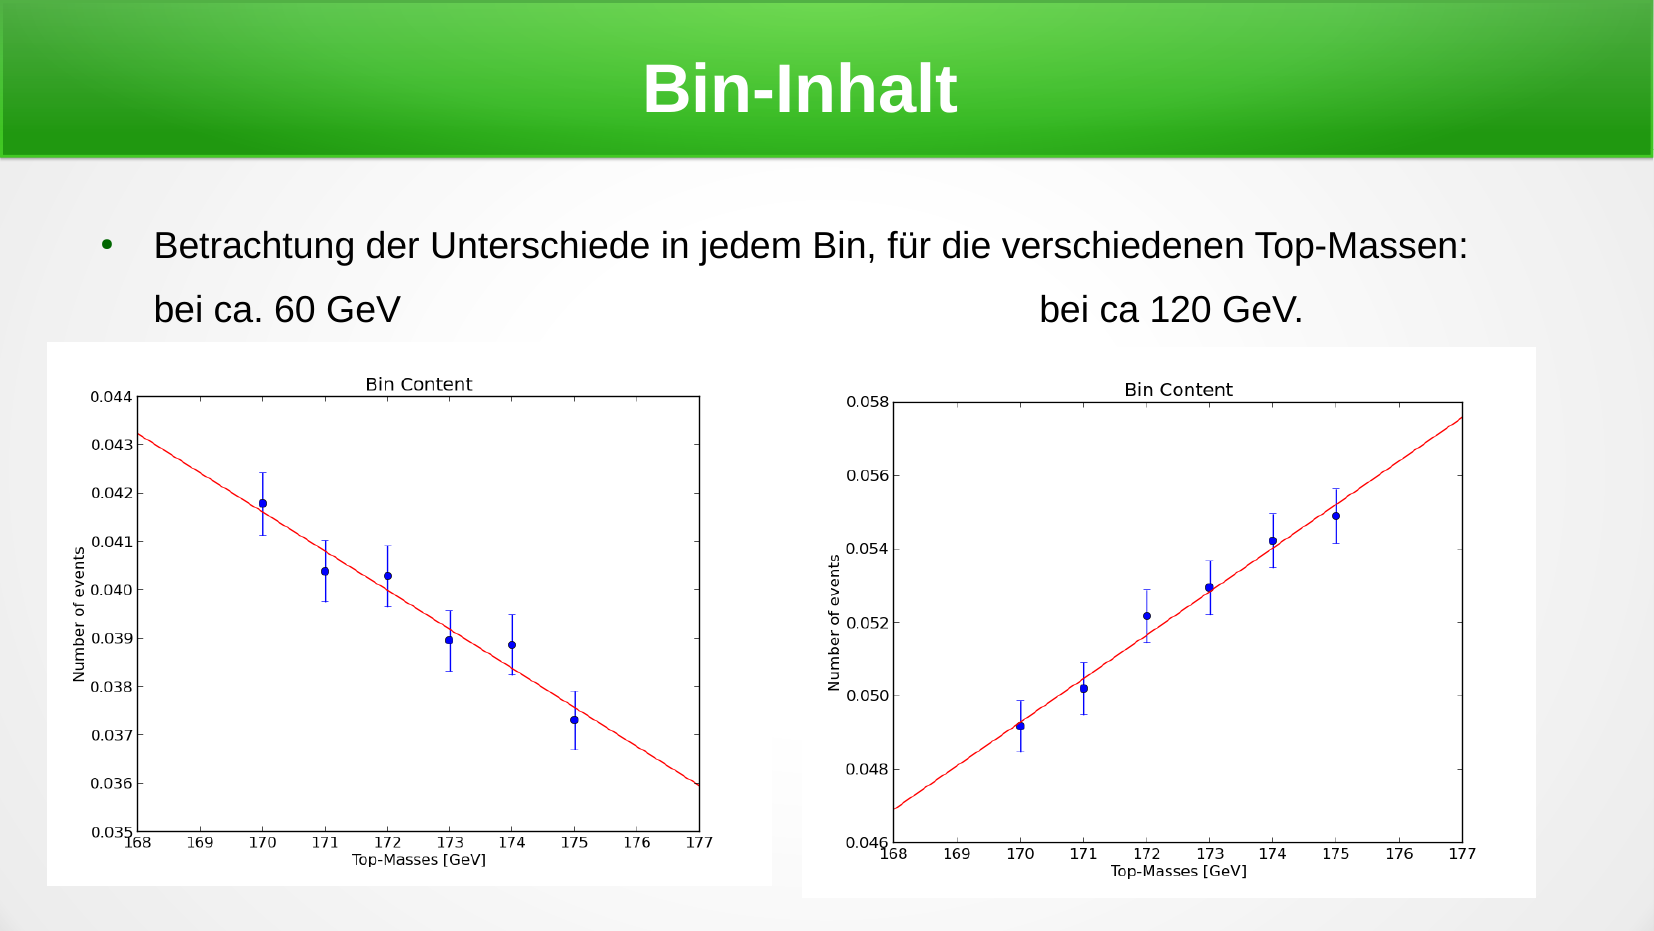

# Bin-Inhalt
Betrachtung der Unterschiede in jedem Bin, für die verschiedenen Top-Massen:
bei ca. 60 GeV									bei ca 120 GeV.